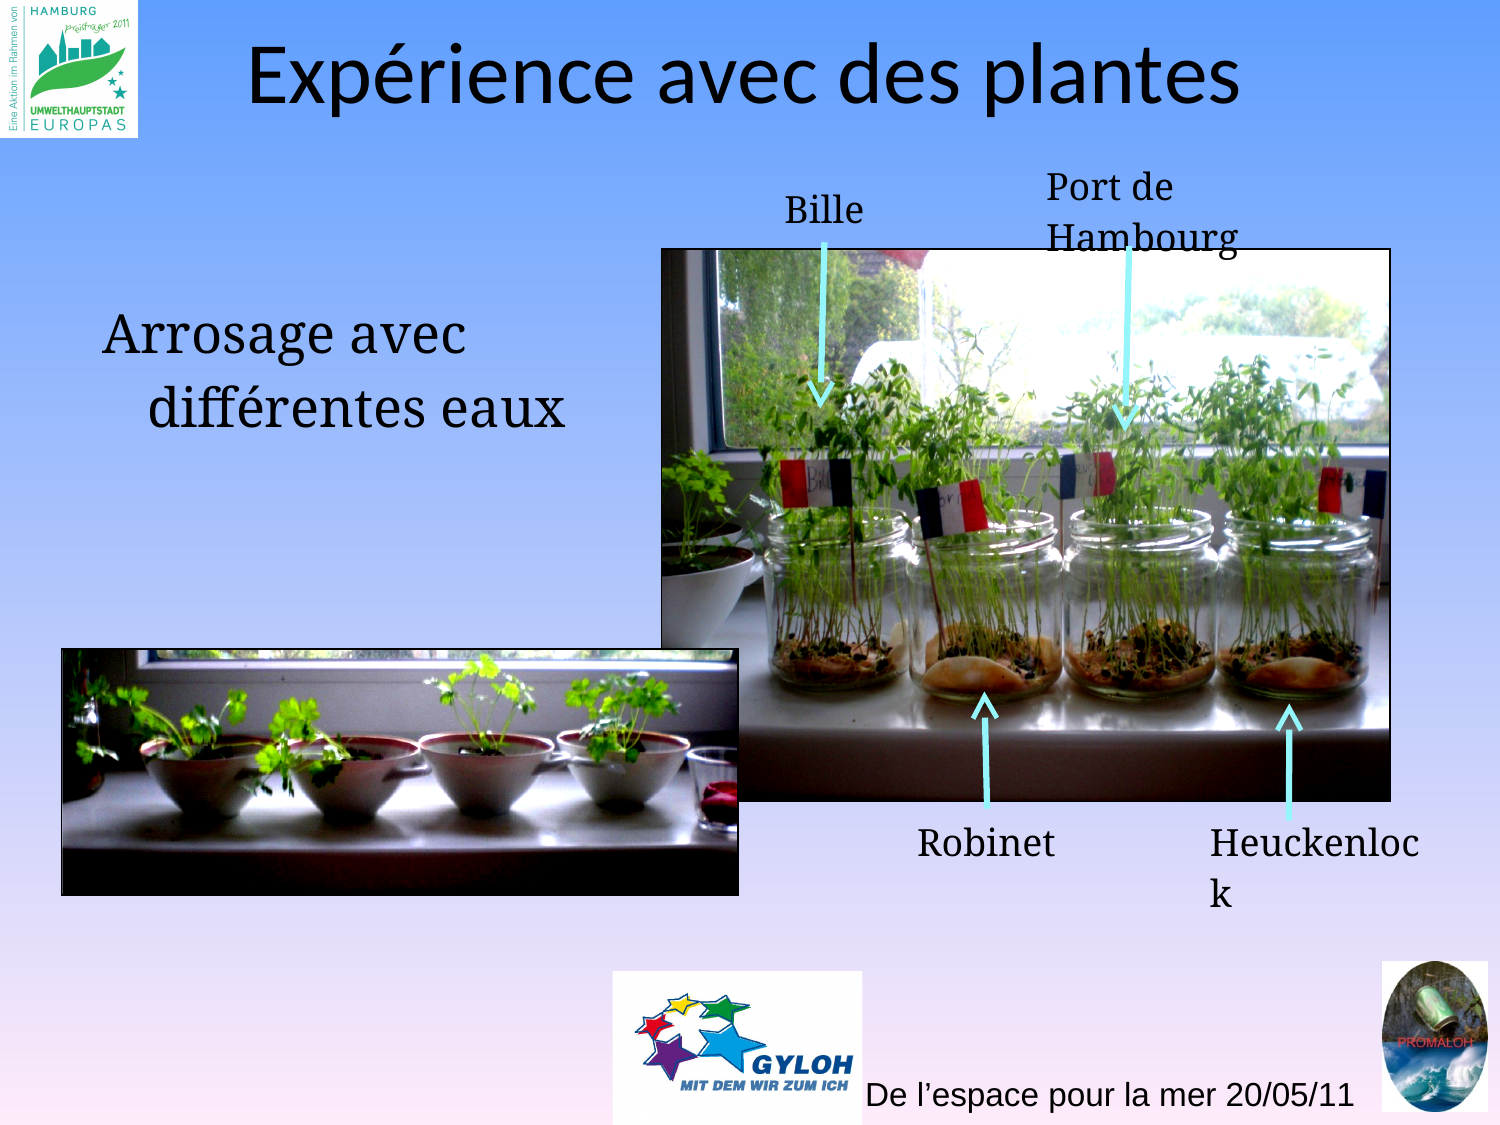

# Expérience avec des plantes
Port de Hambourg
Bille
Arrosage avec différentes eaux
Robinet
Heuckenlock
De l’espace pour la mer 20/05/11